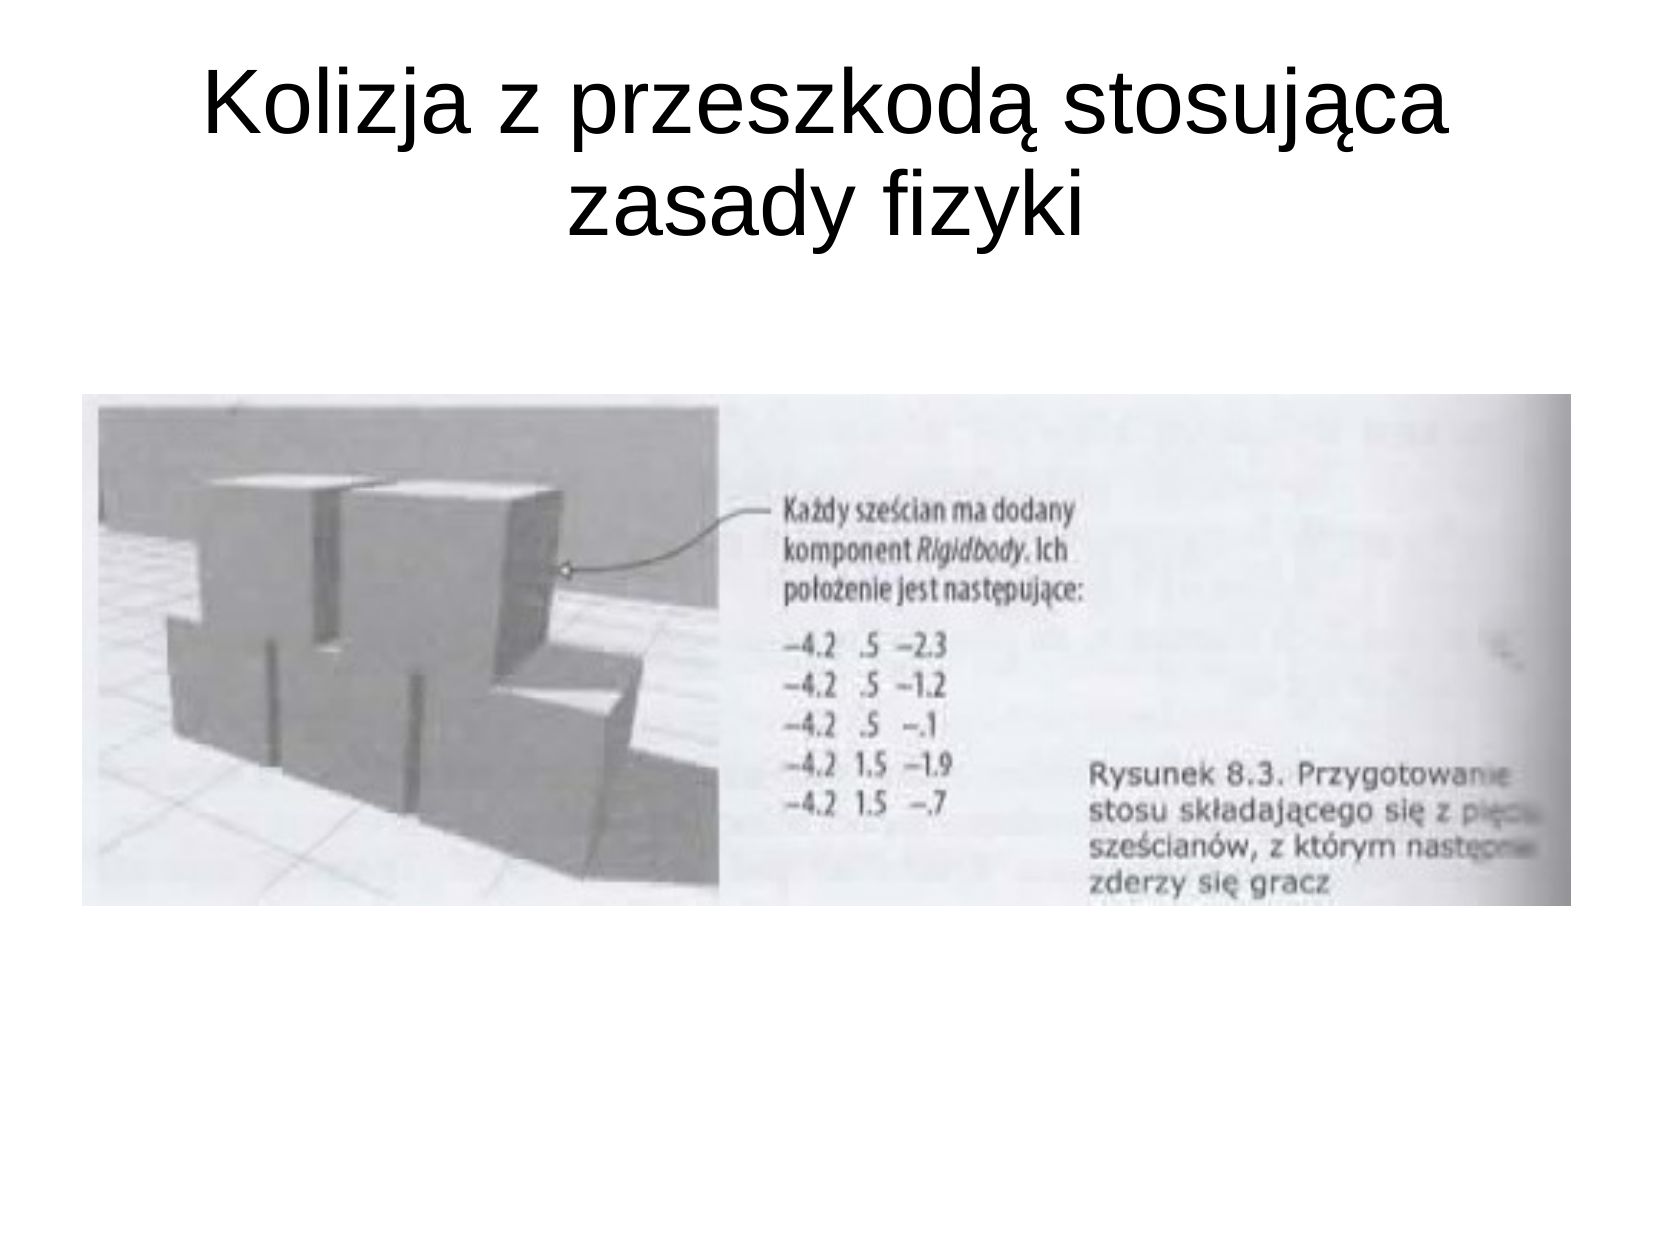

# Kolizja z przeszkodą stosująca zasady fizyki